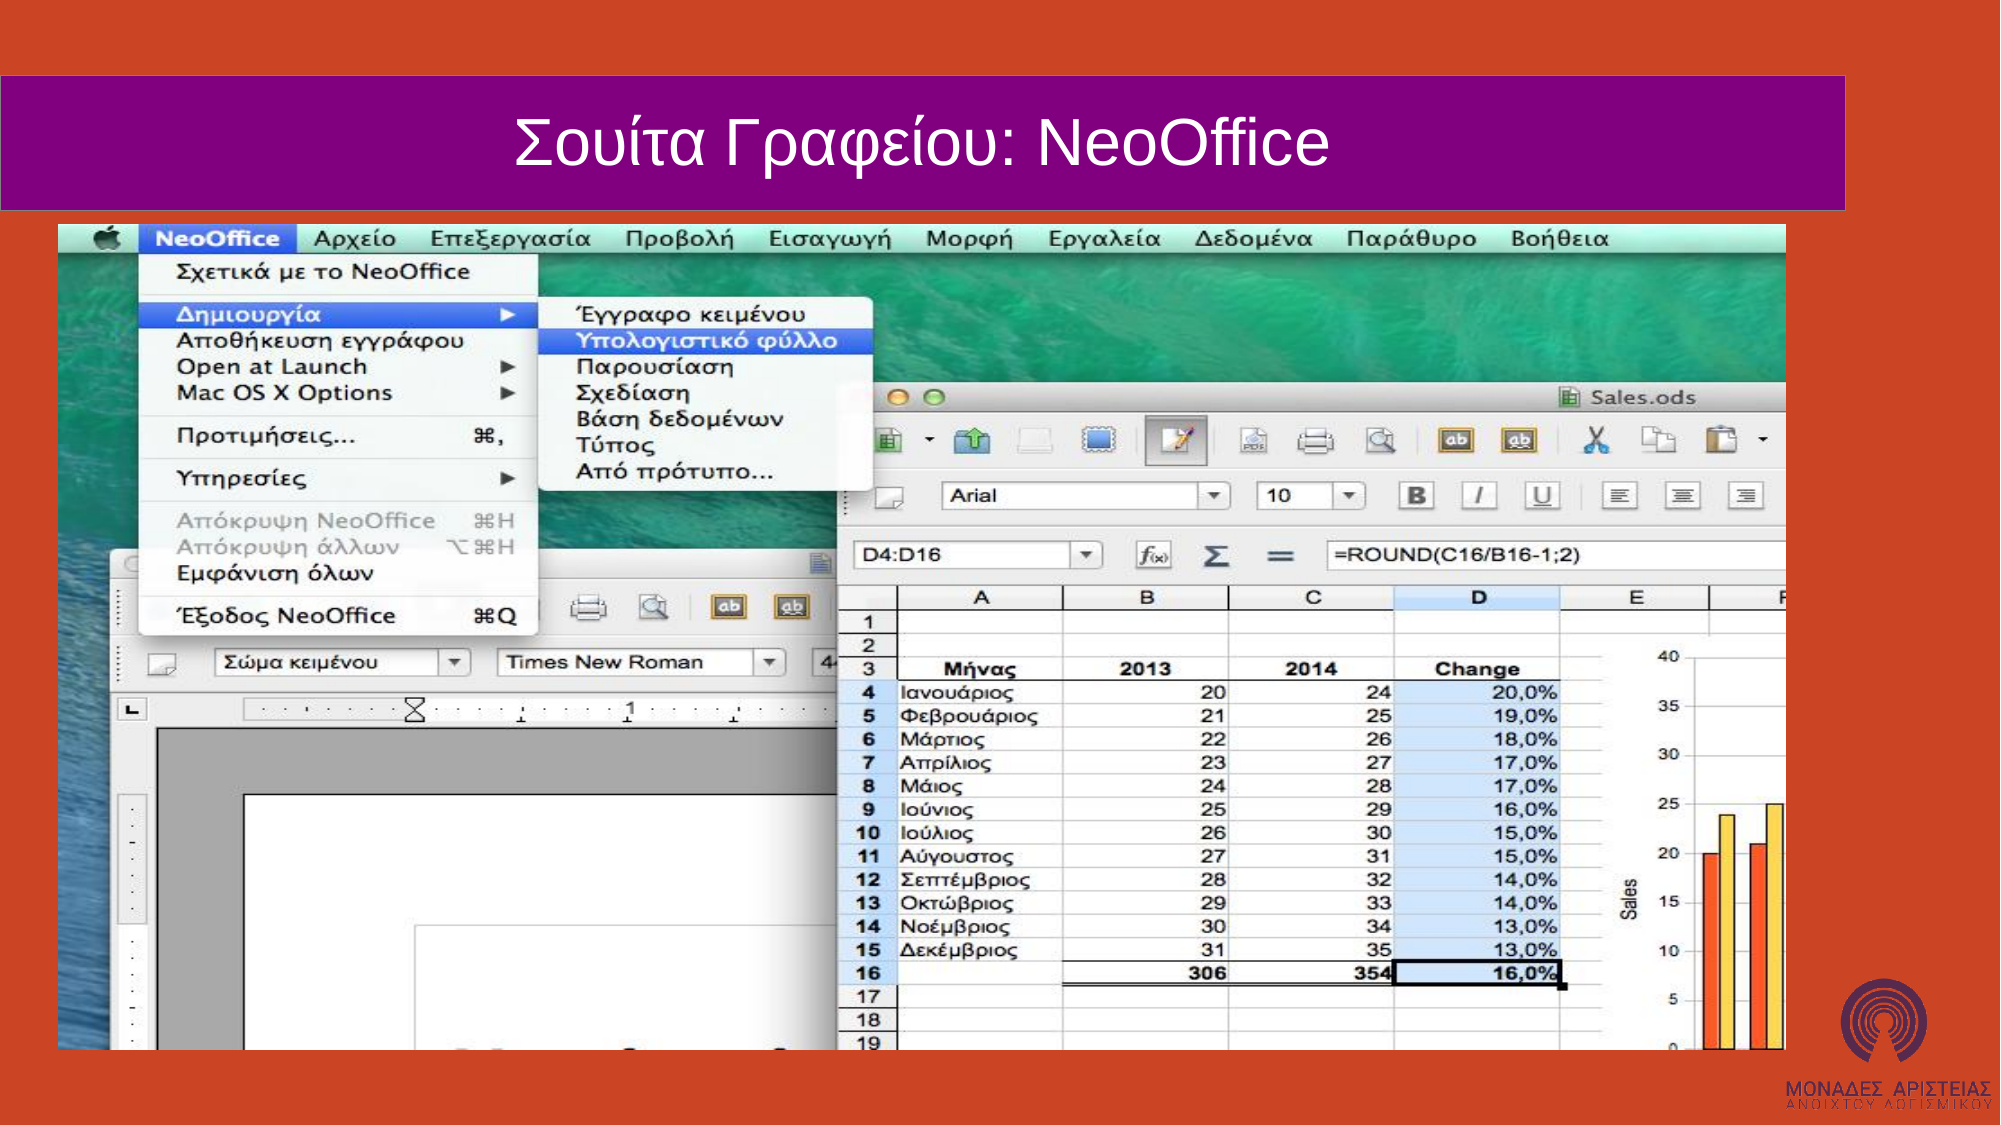

Σουίτα Γραφείου: NeoOffice
To NeoOffice είναι μια σουίτα εφαρμογών γραφείου για το OS X λειτουργικό σύστημα.
Είναι ένα fork του ελεύθερου / ανοιχτού κώδικα OpenOffice που υλοποιεί σχεδόν όλα τα χαρακτηριστικά της αντίστοιχης έκδοσης OpenOffice για Mac OS X, συμπεριλαμβανομένου ενός επεξεργαστή κειμένου, υπολογιστικό φύλλο, πρόγραμμα παρουσιάσεων και πρόγραμμα γραφικών
Ιστοσελίδα: http://www.neooffice.org